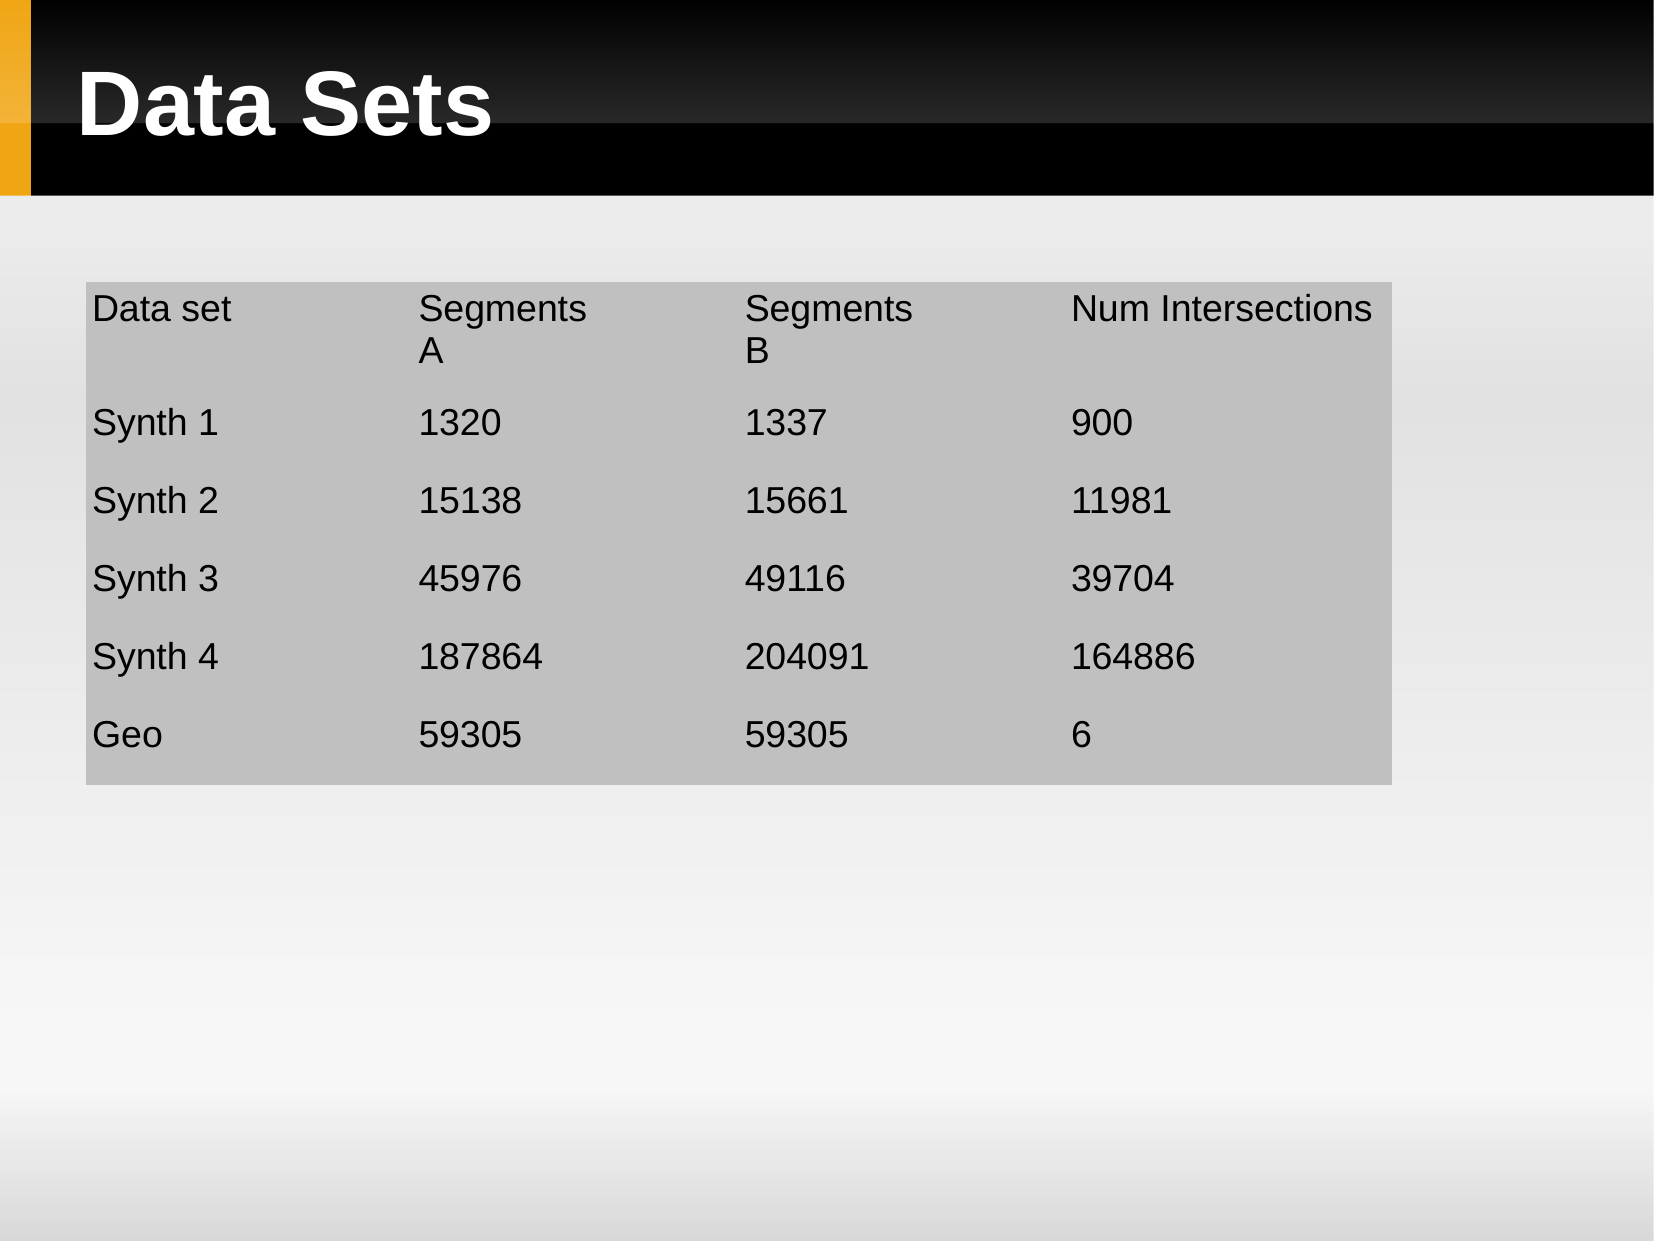

# Data Sets
| Data set | Segments A | Segments B | Num Intersections |
| --- | --- | --- | --- |
| Synth 1 | 1320 | 1337 | 900 |
| Synth 2 | 15138 | 15661 | 11981 |
| Synth 3 | 45976 | 49116 | 39704 |
| Synth 4 | 187864 | 204091 | 164886 |
| Geo | 59305 | 59305 | 6 |